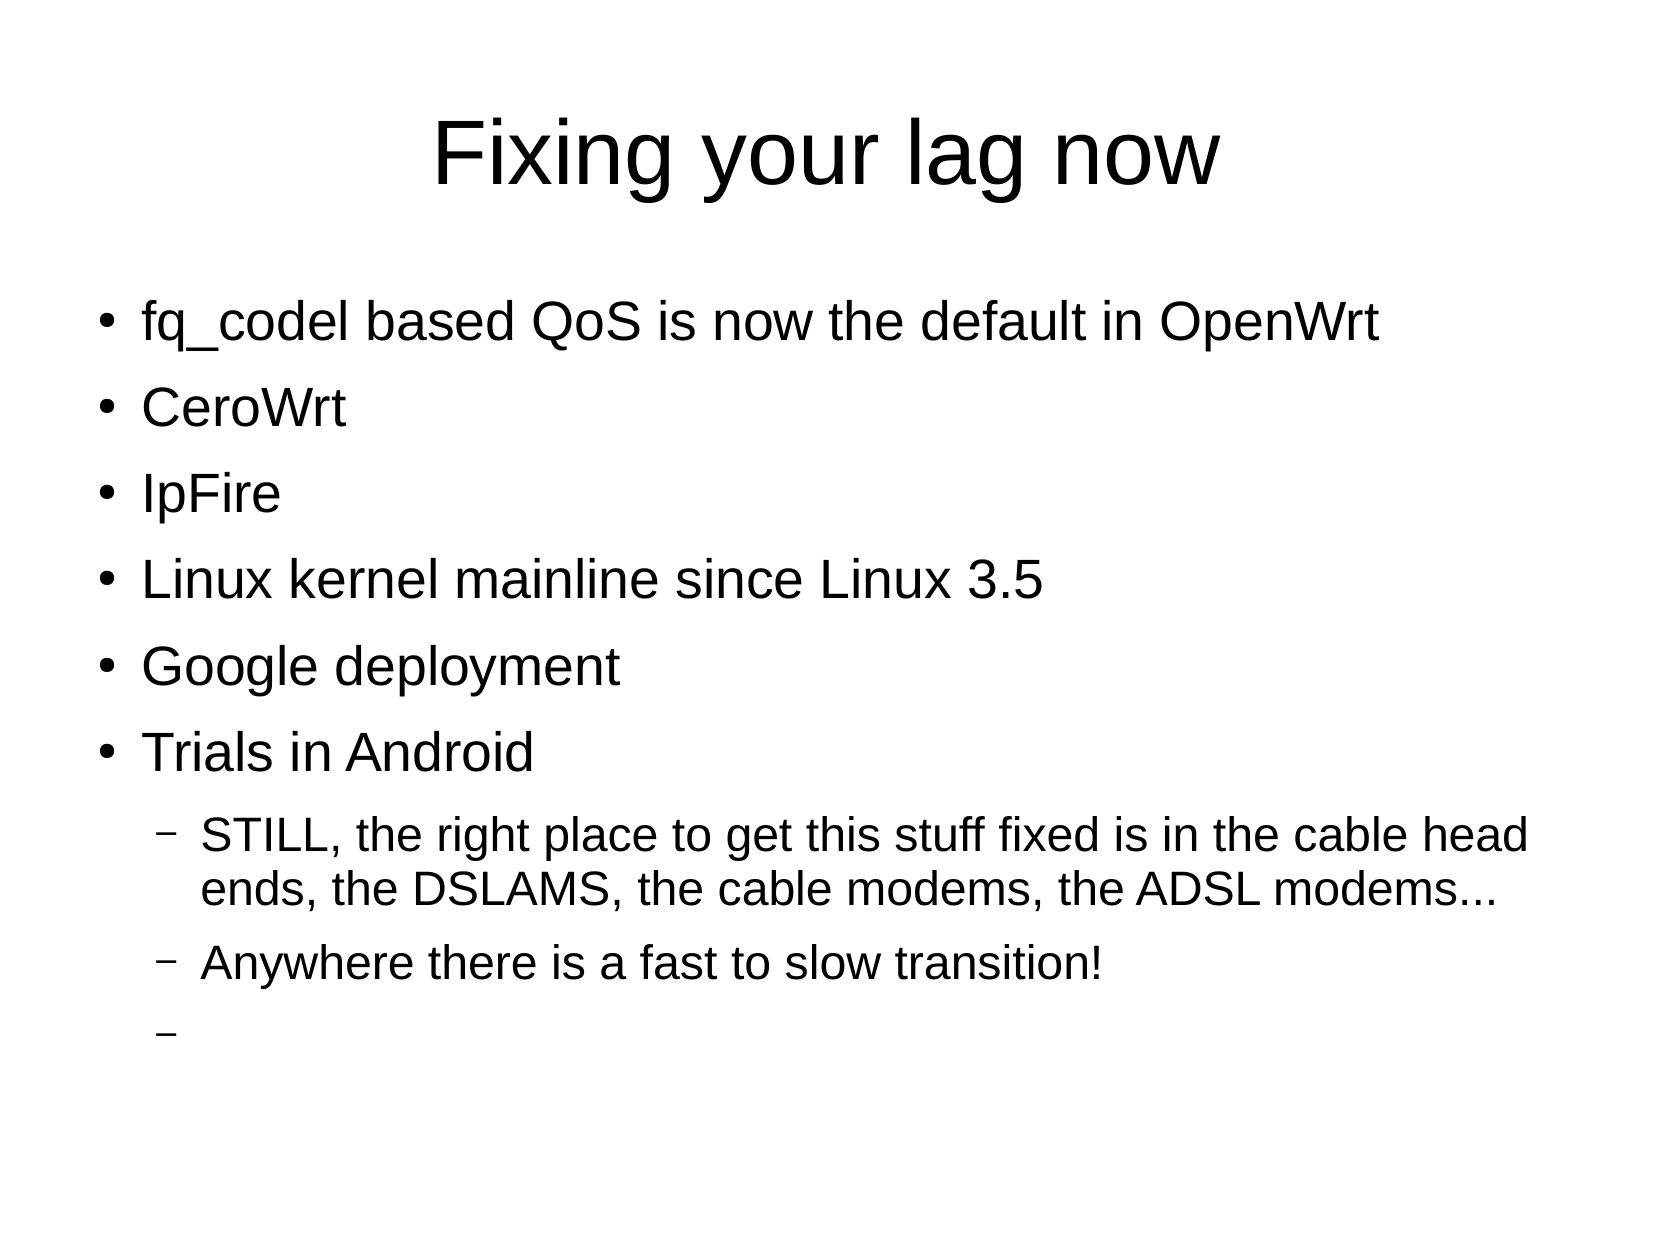

# Fixing your lag now
fq_codel based QoS is now the default in OpenWrt
CeroWrt
IpFire
Linux kernel mainline since Linux 3.5
Google deployment
Trials in Android
STILL, the right place to get this stuff fixed is in the cable head ends, the DSLAMS, the cable modems, the ADSL modems...
Anywhere there is a fast to slow transition!